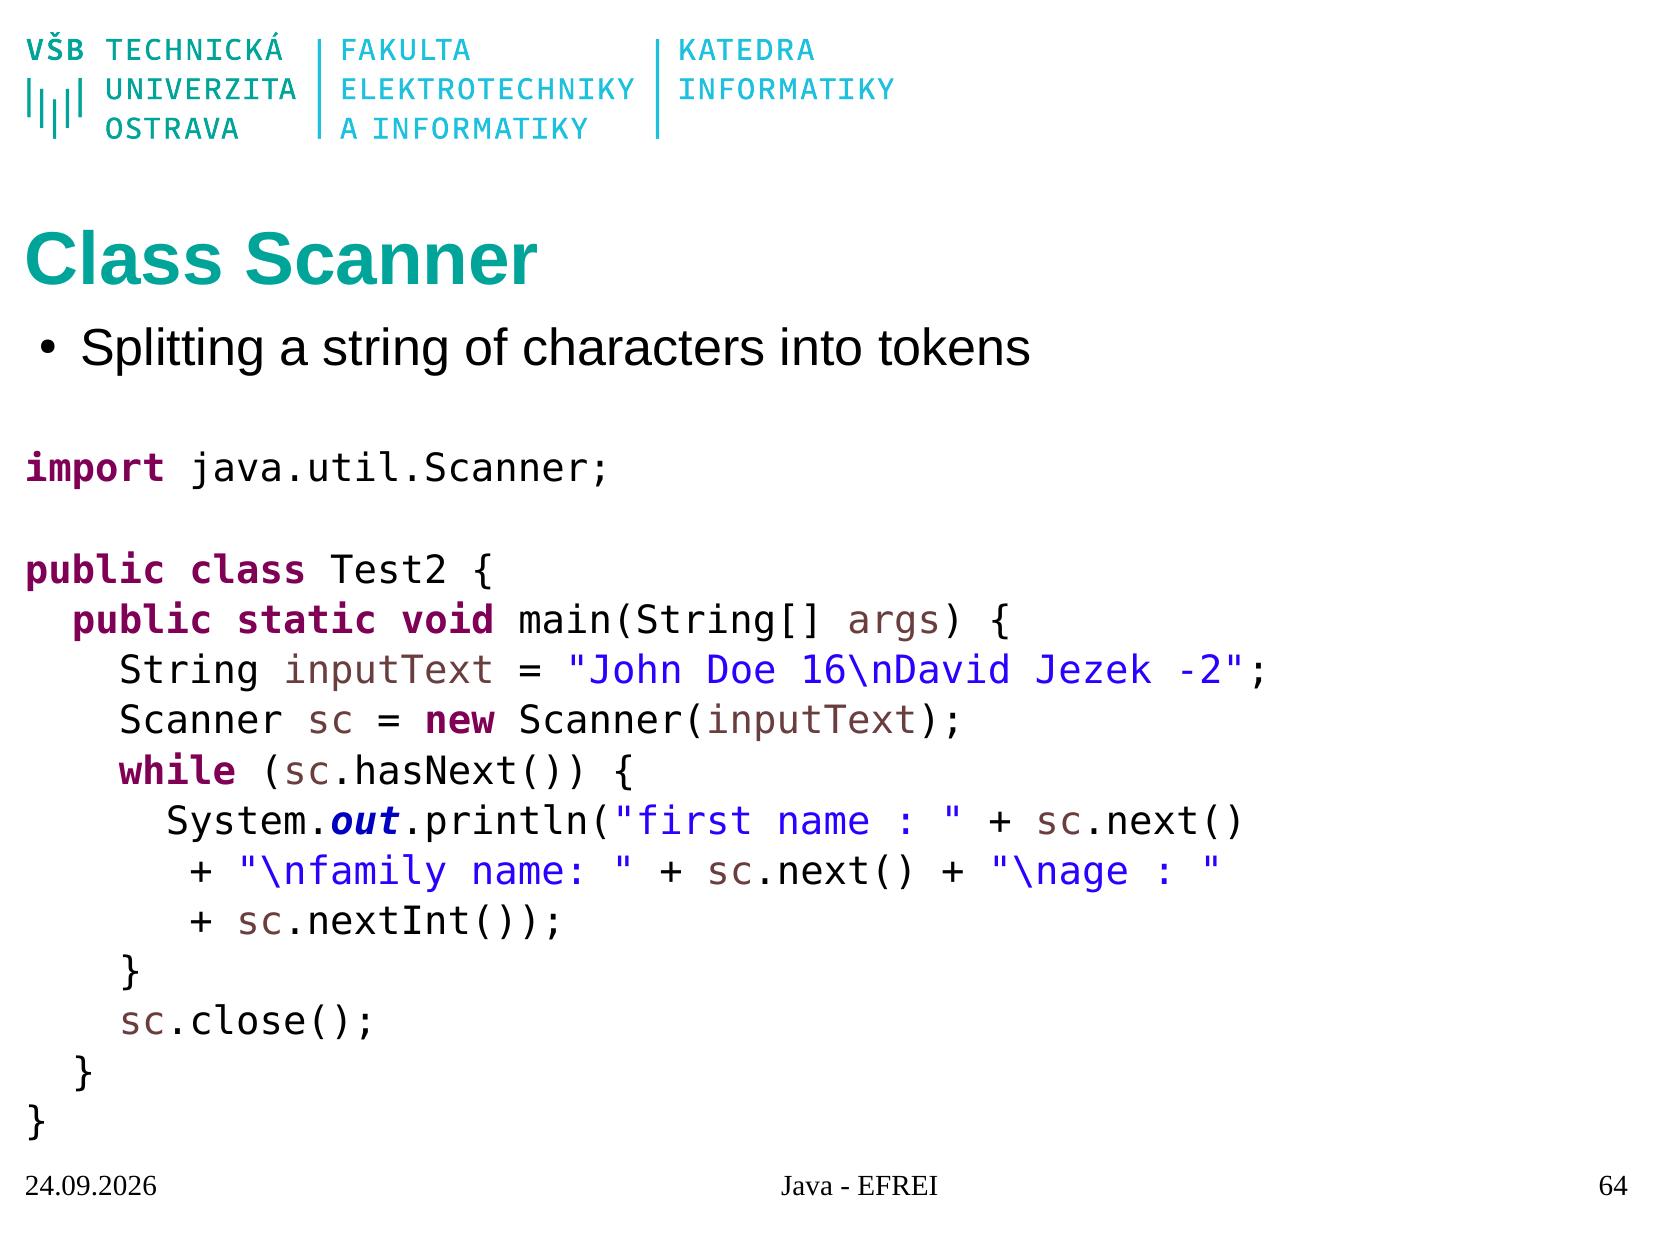

# Class Scanner
Splitting a string of characters into tokens
import java.util.Scanner;
public class Test2 {
 public static void main(String[] args) {
 String inputText = "John Doe 16\nDavid Jezek -2";
 Scanner sc = new Scanner(inputText);
 while (sc.hasNext()) {
 System.out.println("first name : " + sc.next()
 + "\nfamily name: " + sc.next() + "\nage : "
 + sc.nextInt());
 }
 sc.close();
 }
}
Java - EFREI
64